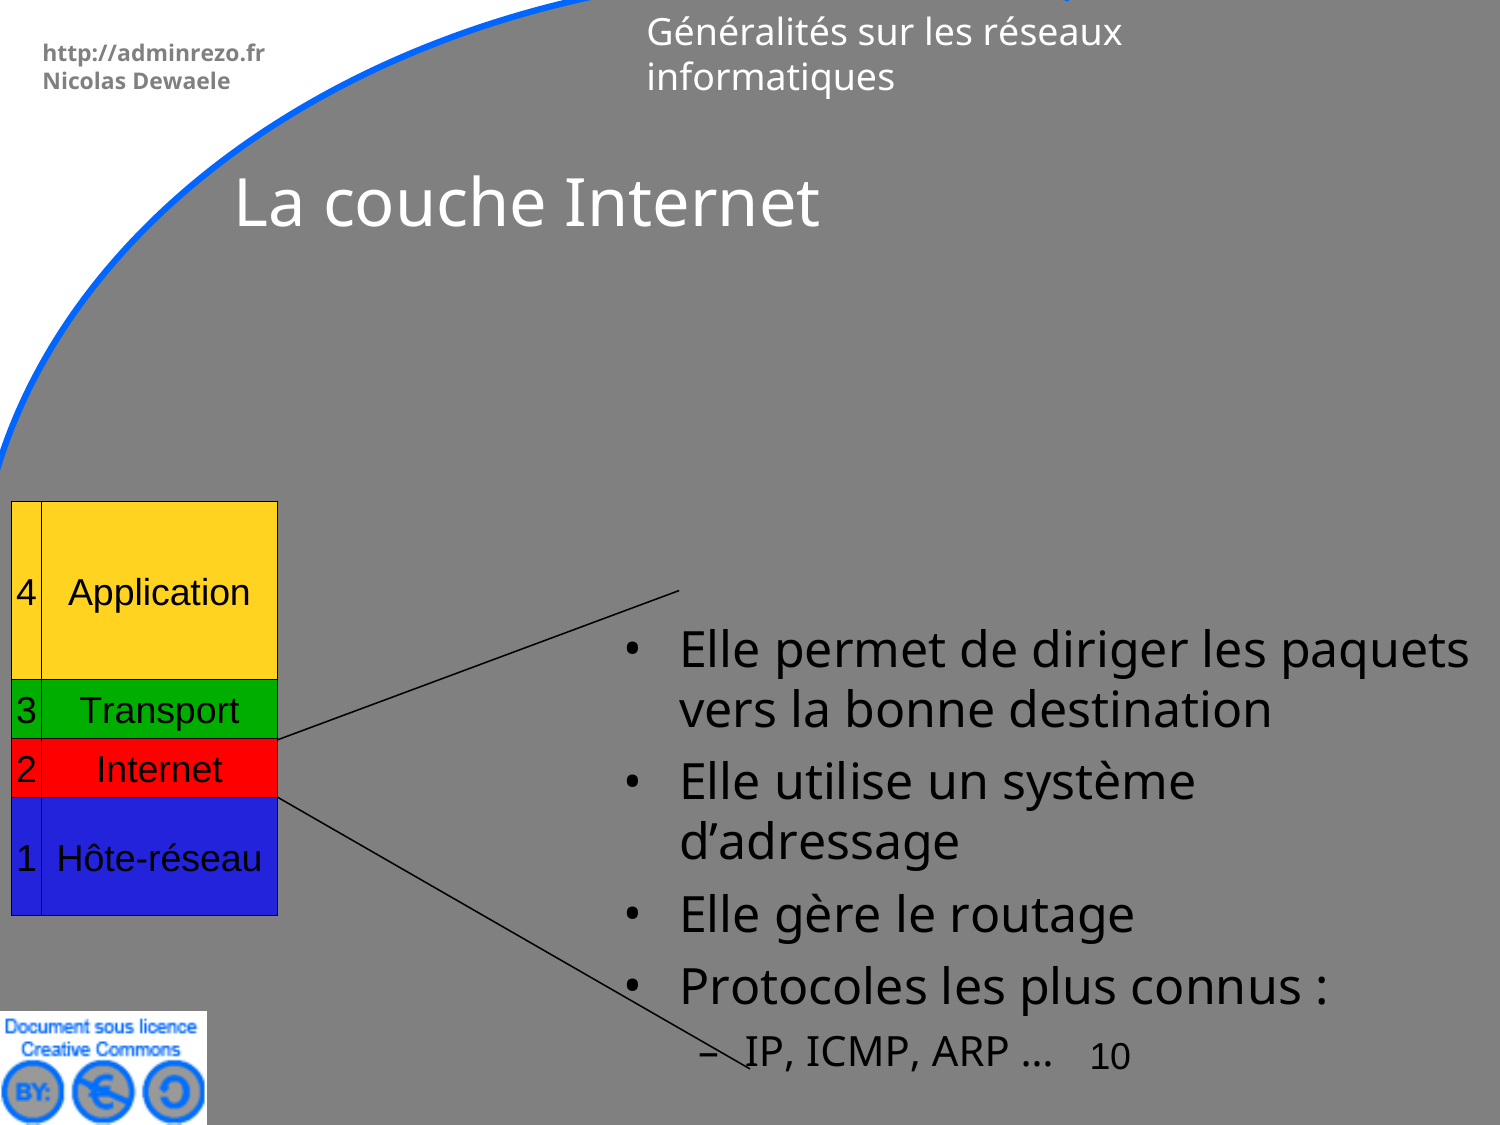

# La couche Internet
4
3
2
1
Application
Transport
Internet
Hôte-réseau
Elle permet de diriger les paquets vers la bonne destination
Elle utilise un système d’adressage
Elle gère le routage
Protocoles les plus connus :
IP, ICMP, ARP …
10